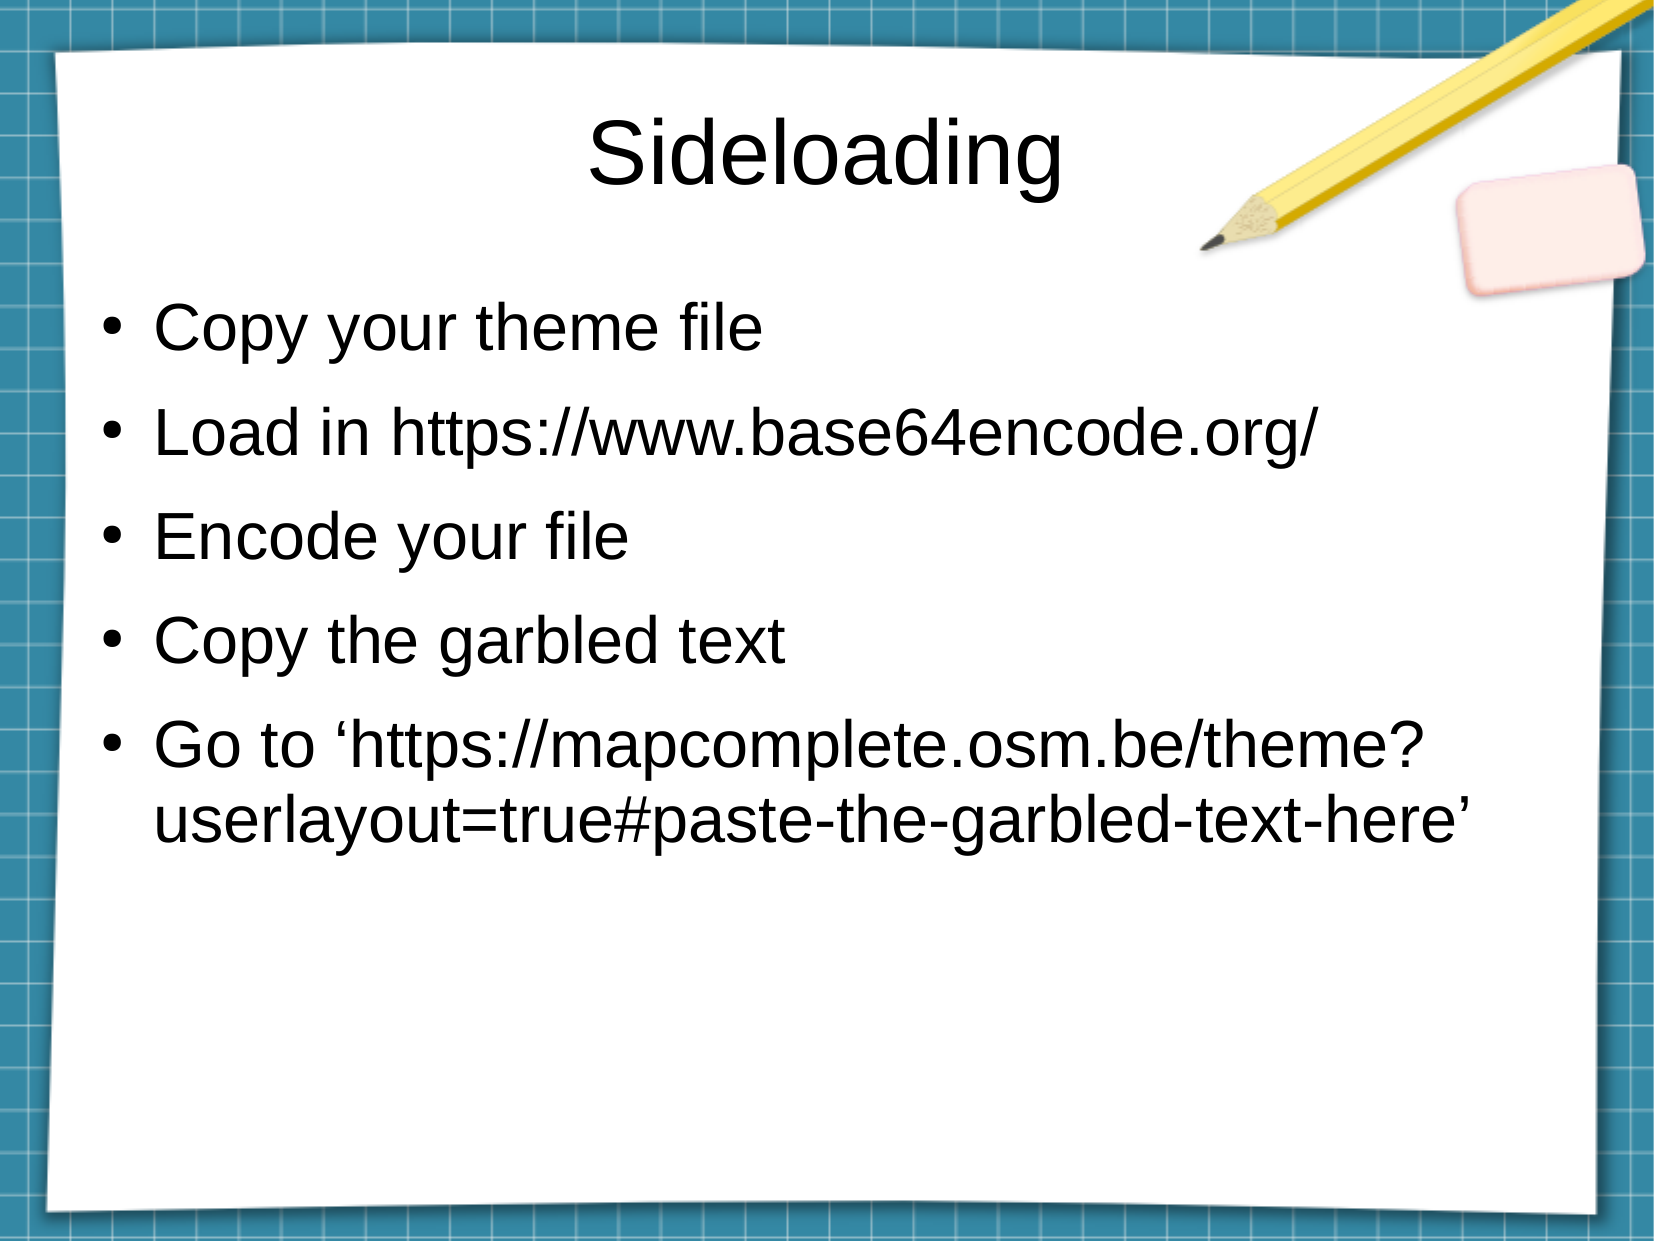

# Sideloading
Copy your theme file
Load in https://www.base64encode.org/
Encode your file
Copy the garbled text
Go to ‘https://mapcomplete.osm.be/theme?userlayout=true#paste-the-garbled-text-here’